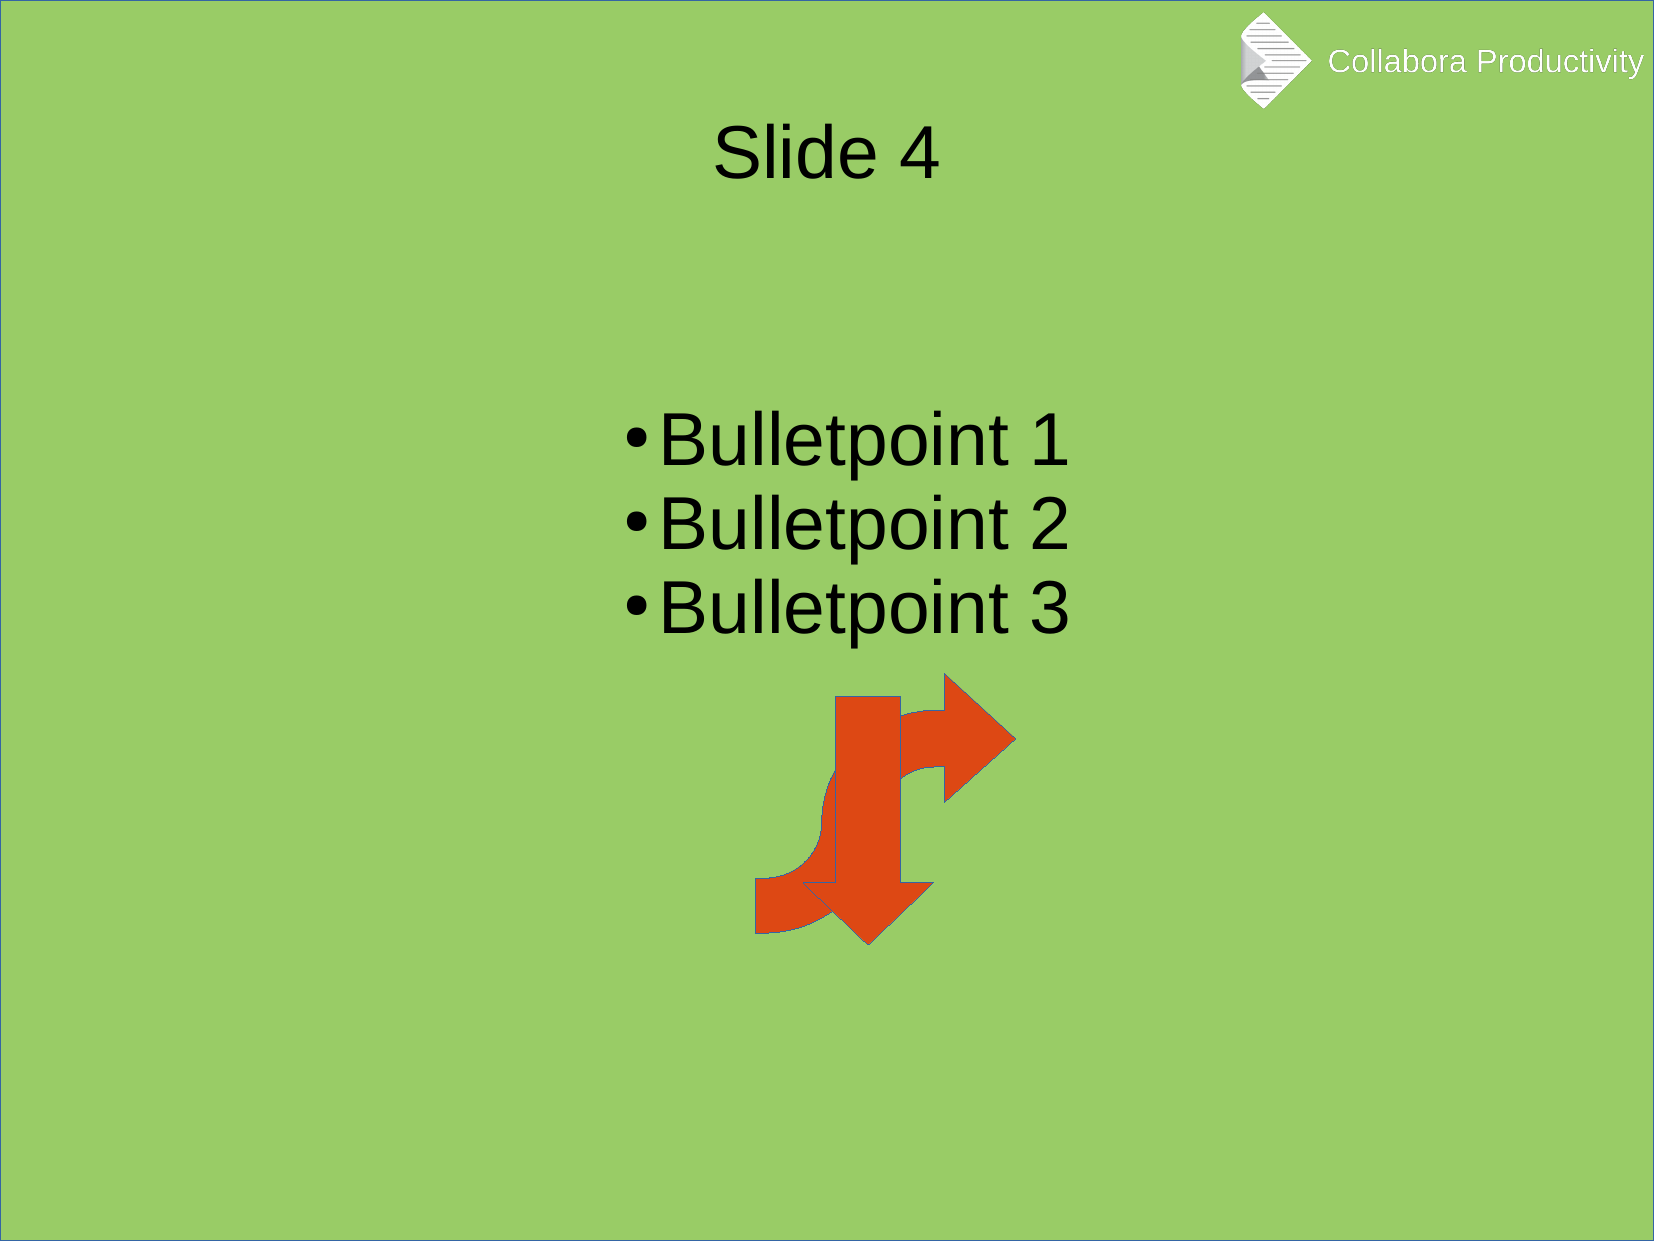

# Slide 4
Bulletpoint 1
Bulletpoint 2
Bulletpoint 3